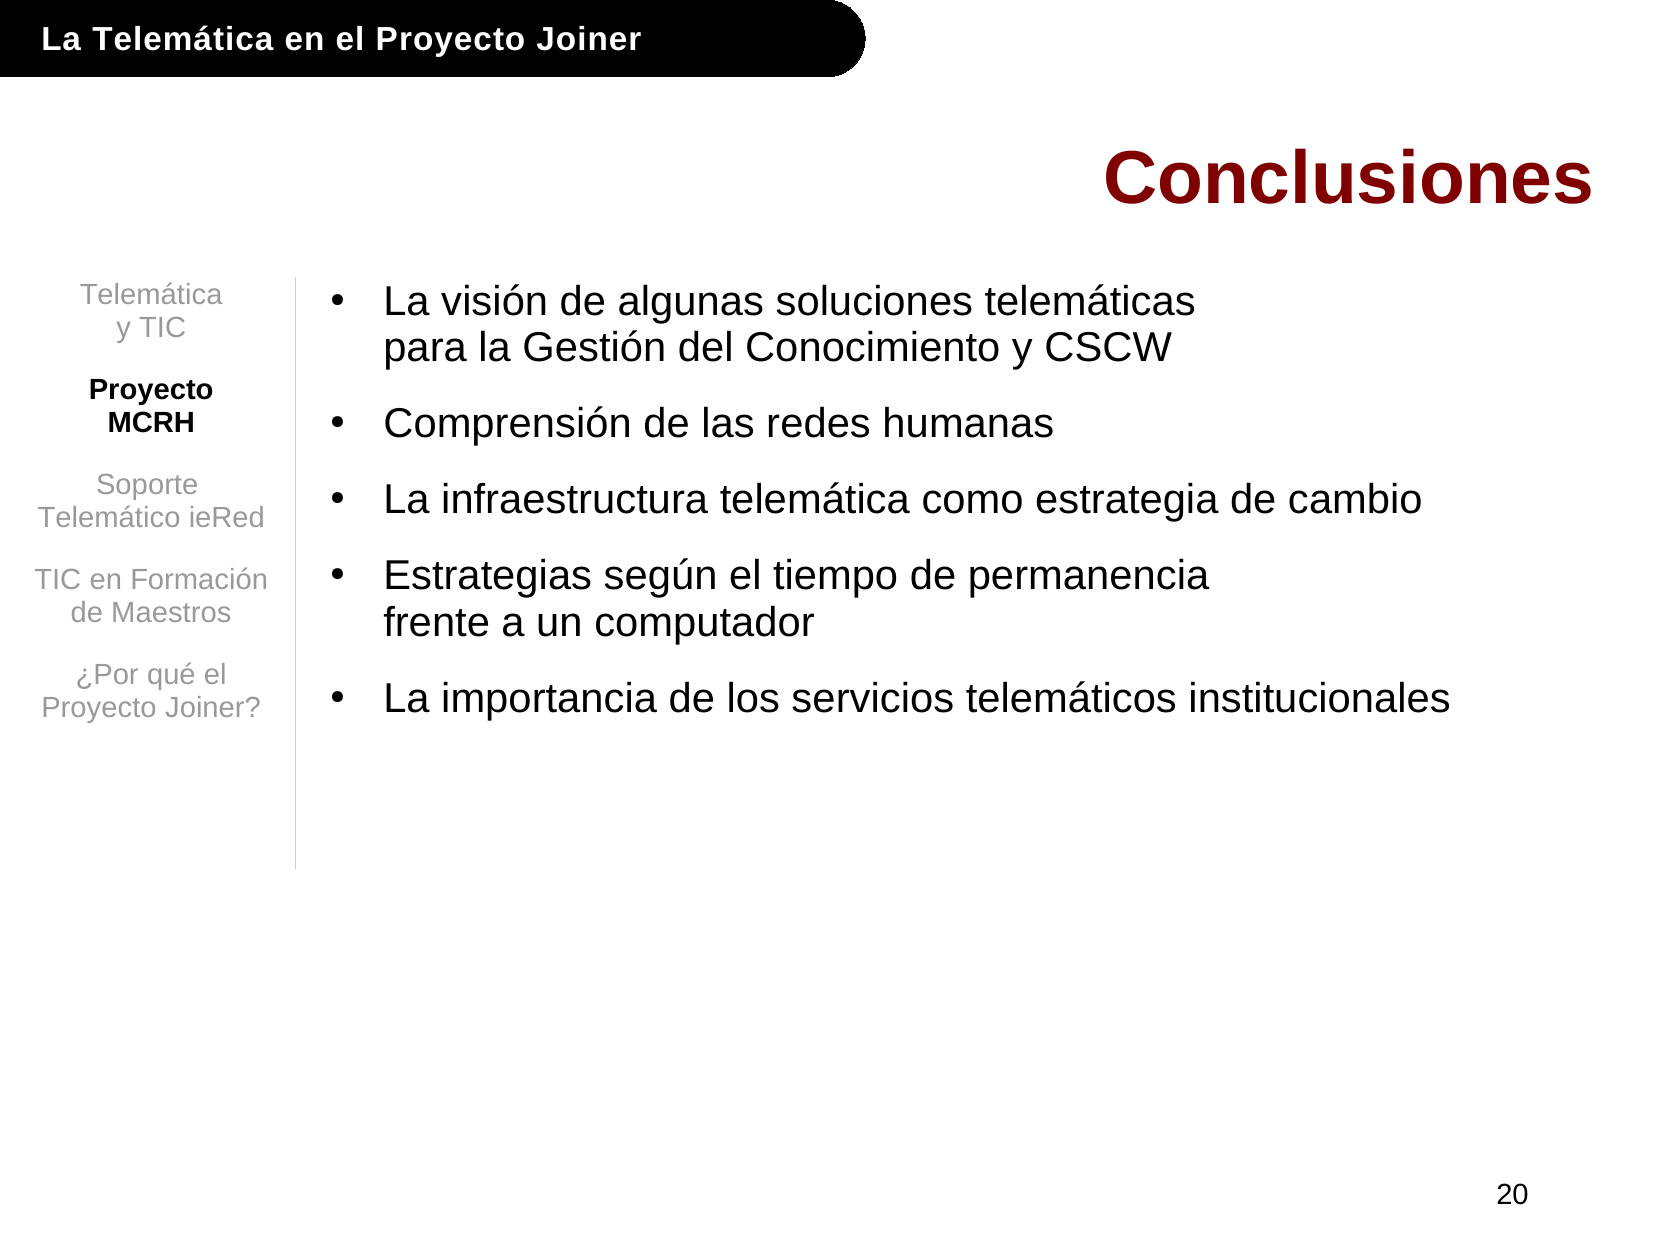

# Conclusiones
La visión de algunas soluciones telemáticas
para la Gestión del Conocimiento y CSCW
Comprensión de las redes humanas
La infraestructura telemática como estrategia de cambio
Estrategias según el tiempo de permanencia
frente a un computador
La importancia de los servicios telemáticos institucionales
Telemática
y TIC
Proyecto
MCRH
Soporte
Telemático ieRed
TIC en Formación de Maestros
¿Por qué el Proyecto Joiner?